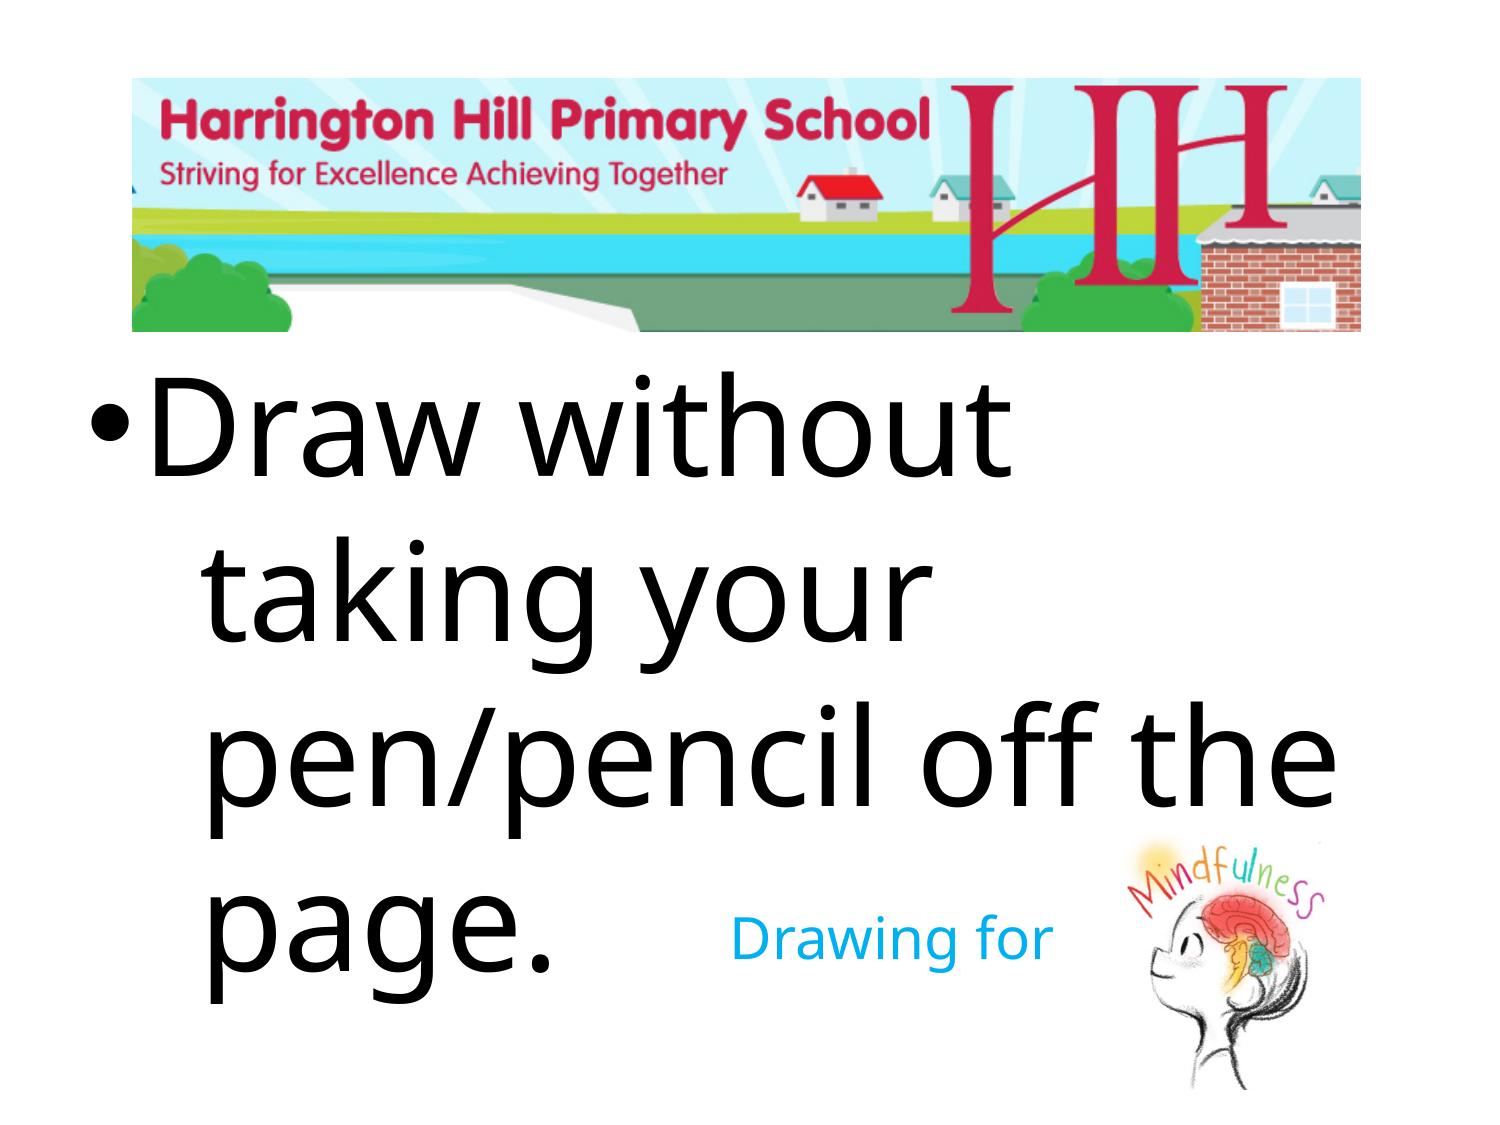

# Draw without taking your pen/pencil off the page.
Drawing for